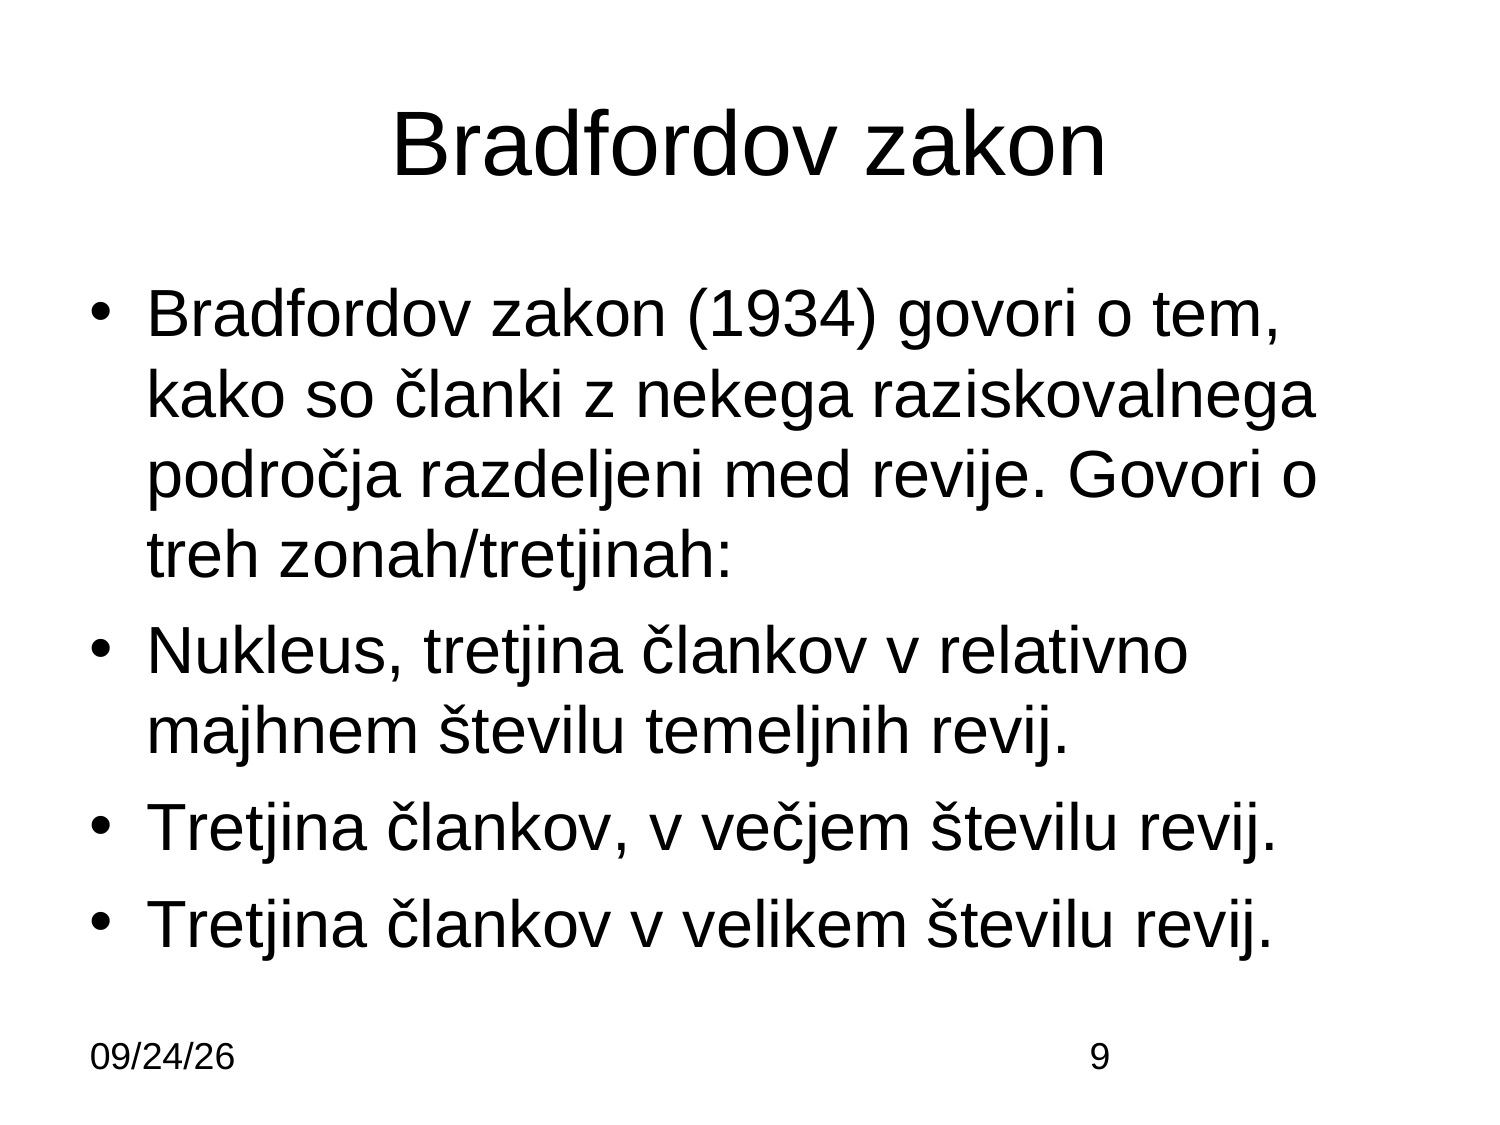

# Bradfordov zakon
Bradfordov zakon (1934) govori o tem, kako so članki z nekega raziskovalnega področja razdeljeni med revije. Govori o treh zonah/tretjinah:
Nukleus, tretjina člankov v relativno majhnem številu temeljnih revij.
Tretjina člankov, v večjem številu revij.
Tretjina člankov v velikem številu revij.
9